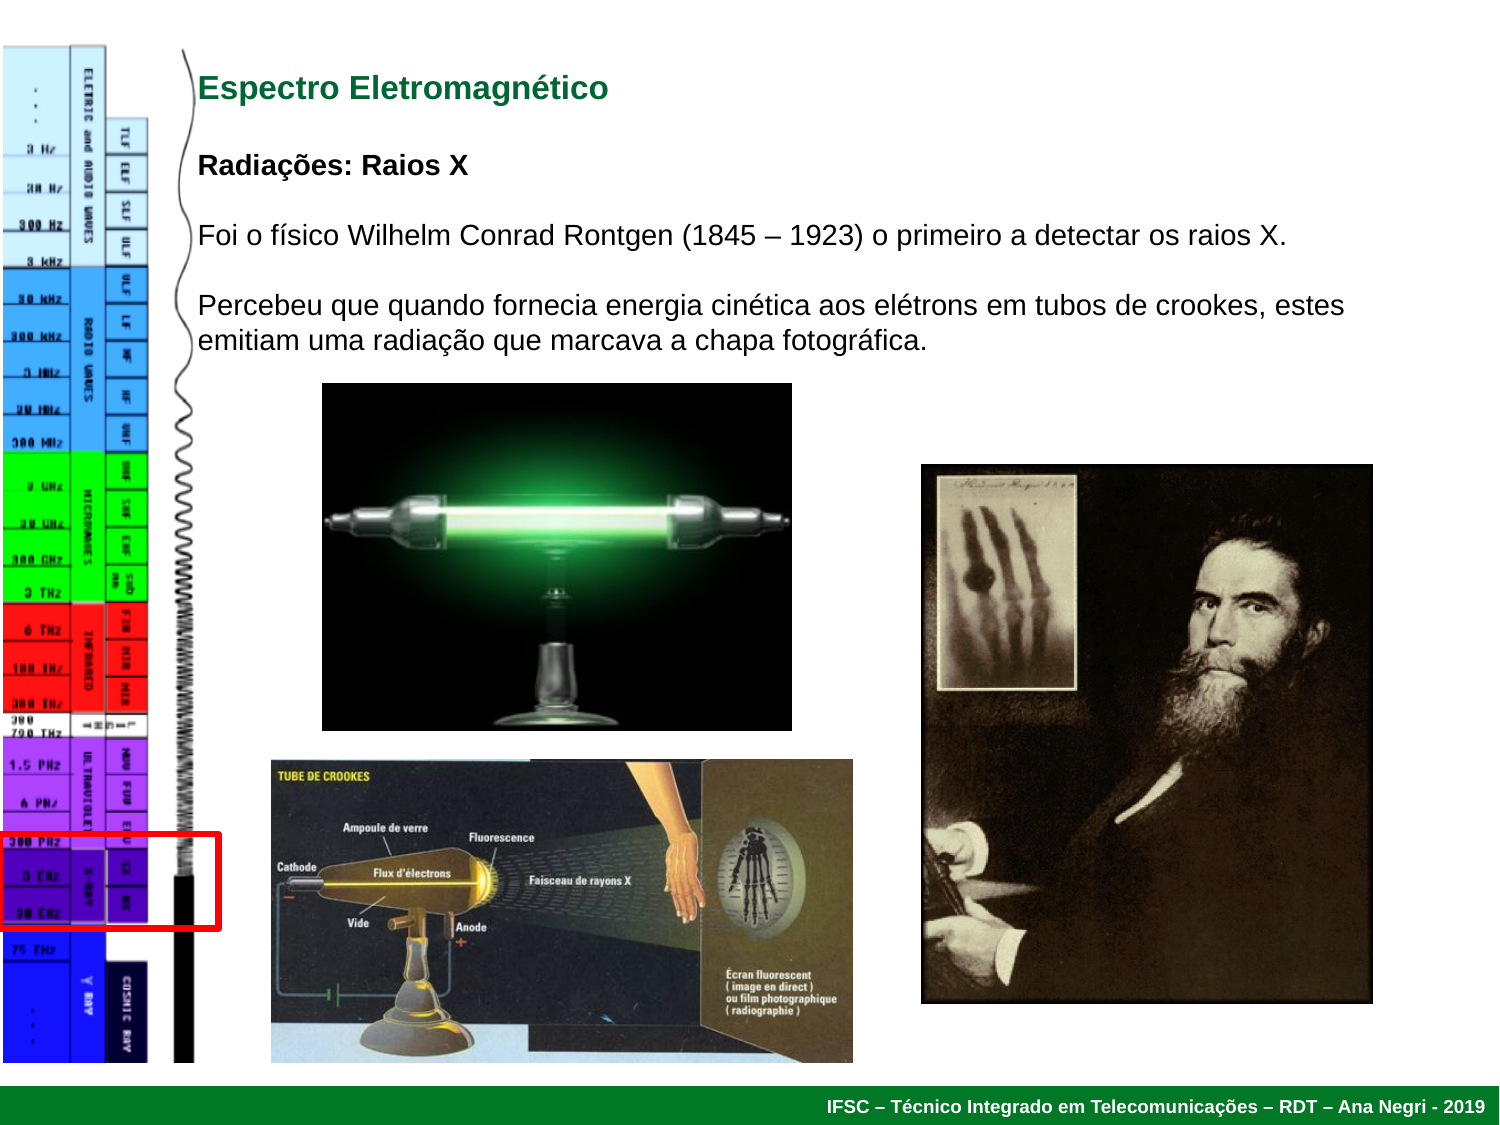

Espectro Eletromagnético
Radiações: Raios X
Foi o físico Wilhelm Conrad Rontgen (1845 – 1923) o primeiro a detectar os raios X.
Percebeu que quando fornecia energia cinética aos elétrons em tubos de crookes, estes emitiam uma radiação que marcava a chapa fotográfica.
ção
IFSC – Técnico Integrado em Telecomunicações – RDT – Ana Negri - 2019